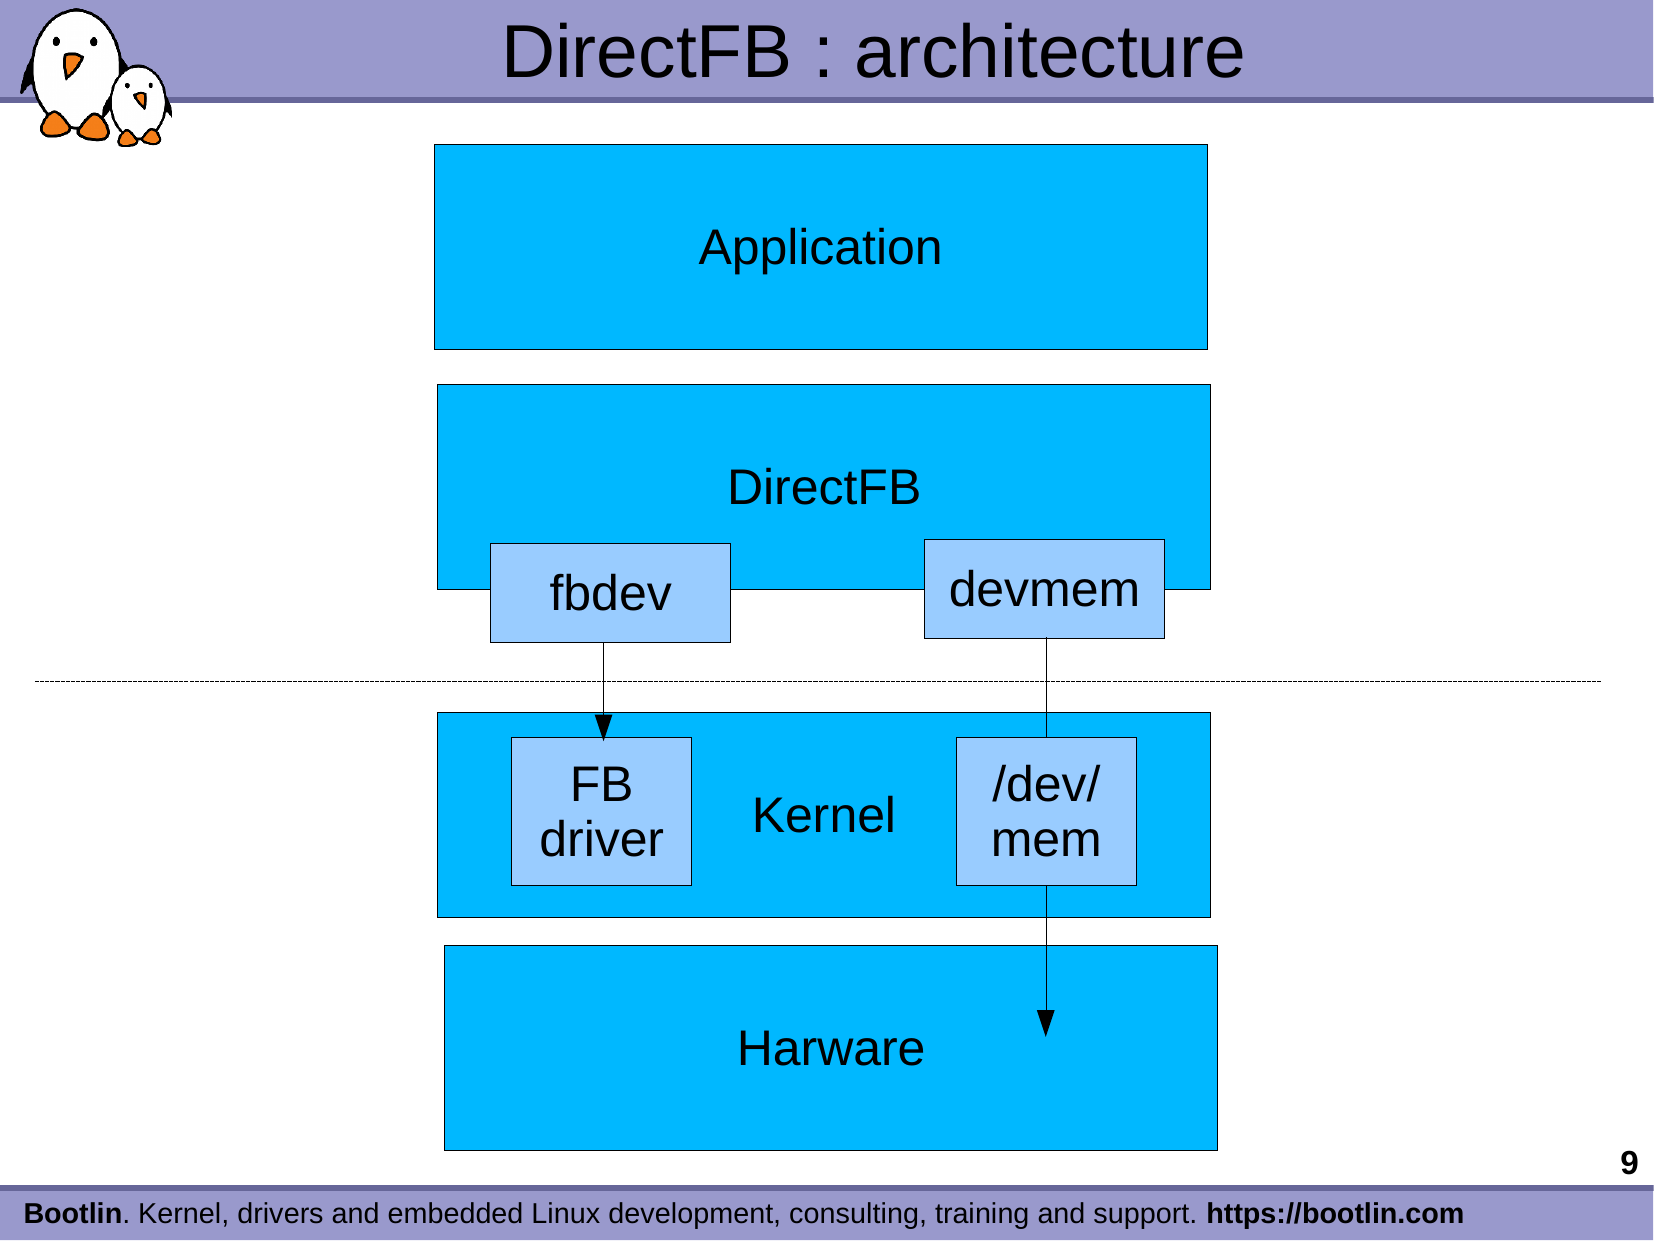

# DirectFB : architecture
Application
DirectFB
devmem
fbdev
Kernel
FB
driver
/dev/
mem
Harware